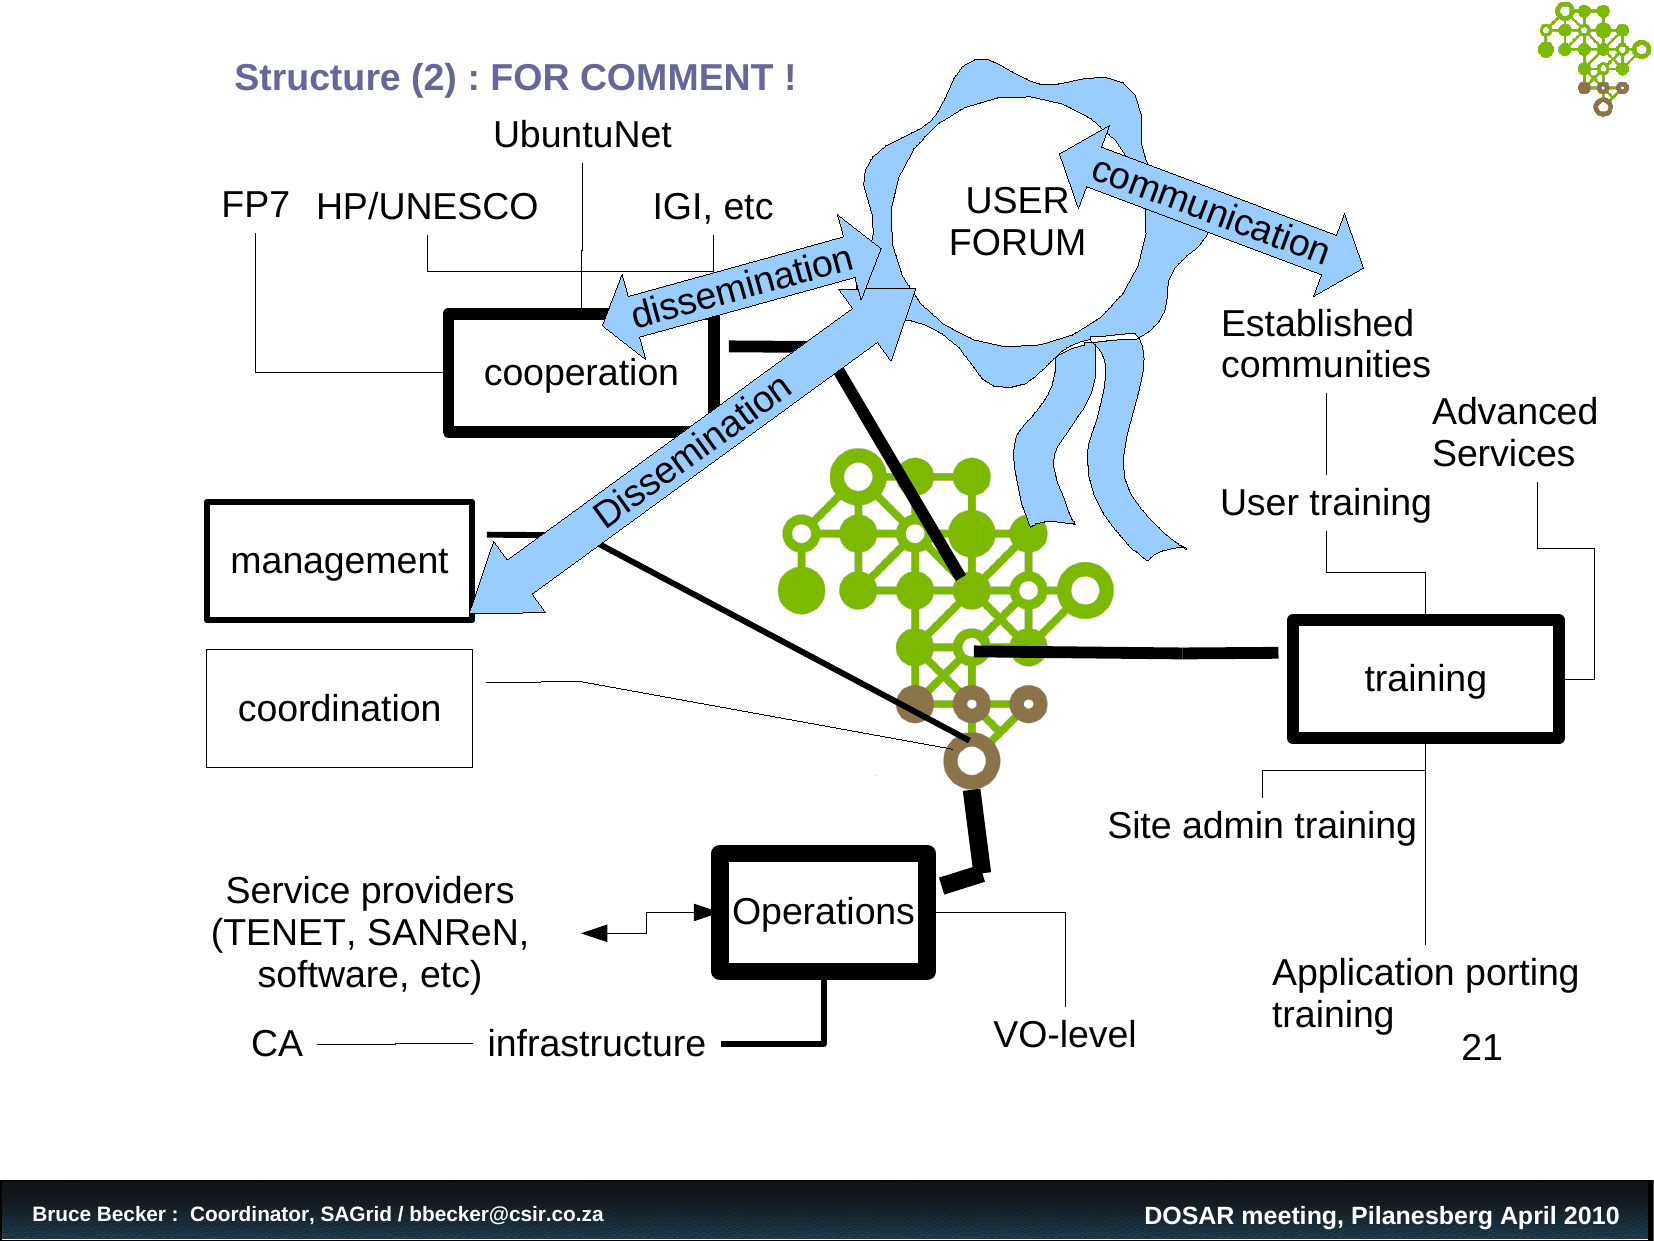

# Structure (2) : FOR COMMENT !
USER
FORUM
UbuntuNet
communication
FP7
IGI, etc
HP/UNESCO
dissemination
Established
communities
cooperation
Advanced
Services
Dissemination
User training
management
training
coordination
Site admin training
Operations
Service providers
(TENET, SANReN, software, etc)
Application porting
training
VO-level
infrastructure
CA
21